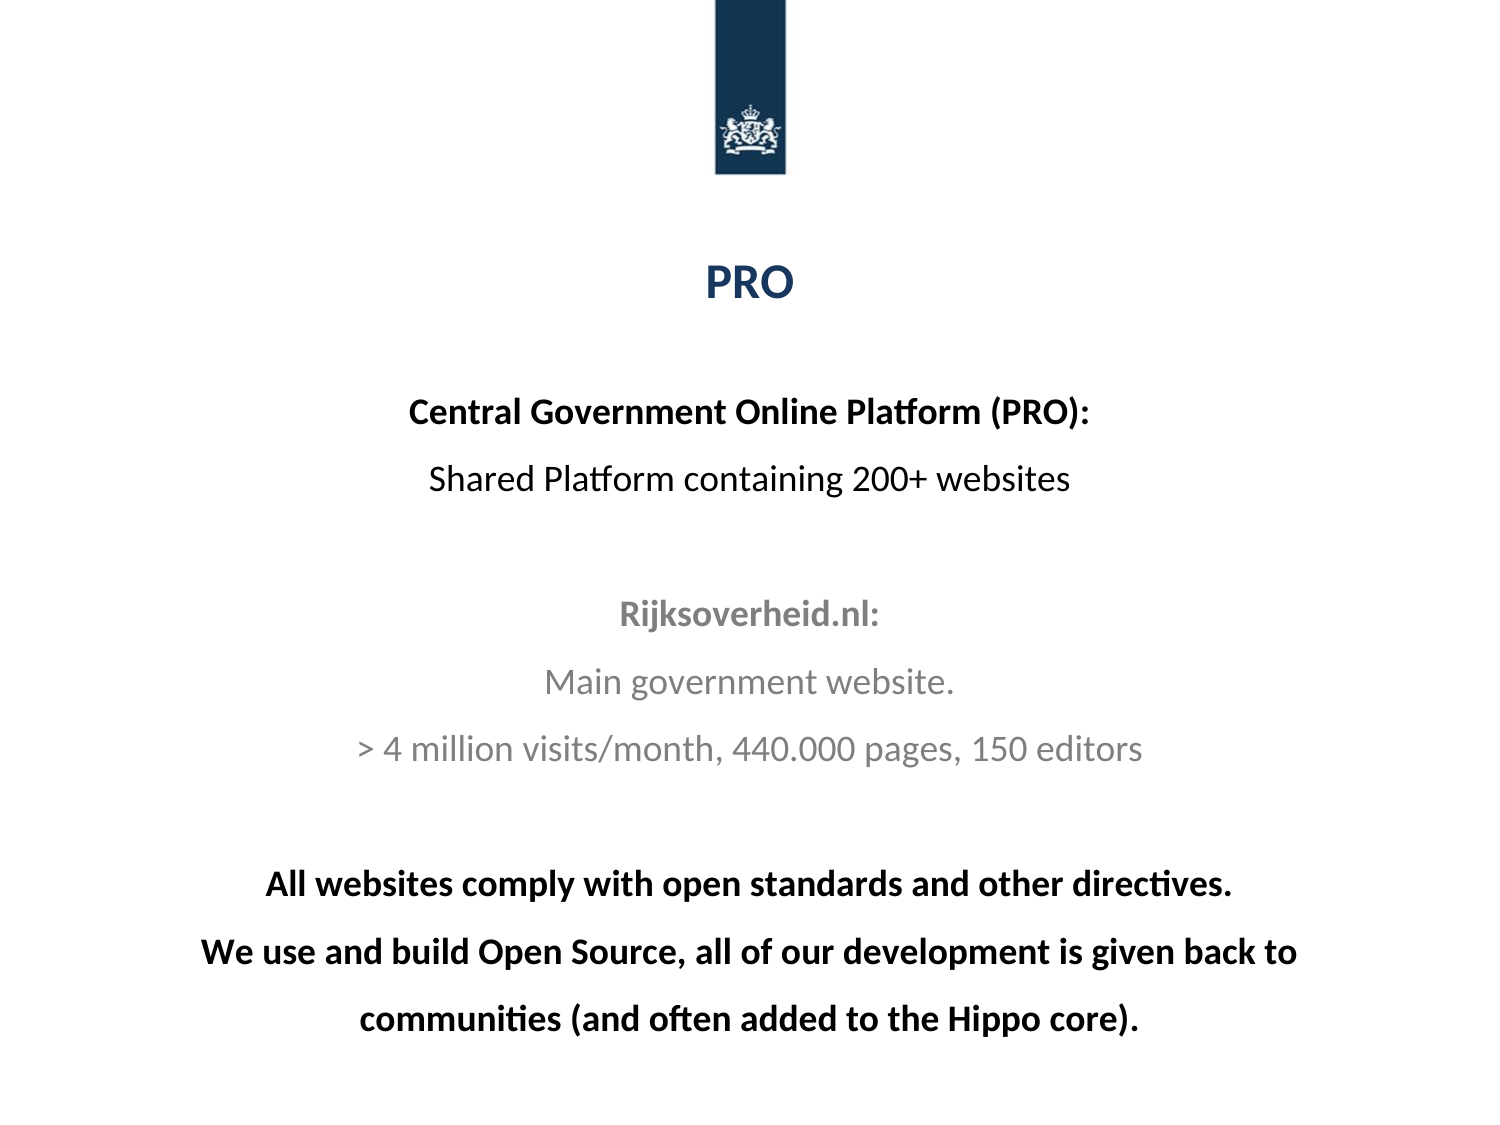

PRO
Central Government Online Platform (PRO):
Shared Platform containing 200+ websites
Rijksoverheid.nl:
Main government website.
> 4 million visits/month, 440.000 pages, 150 editors
All websites comply with open standards and other directives.
We use and build Open Source, all of our development is given back to communities (and often added to the Hippo core).